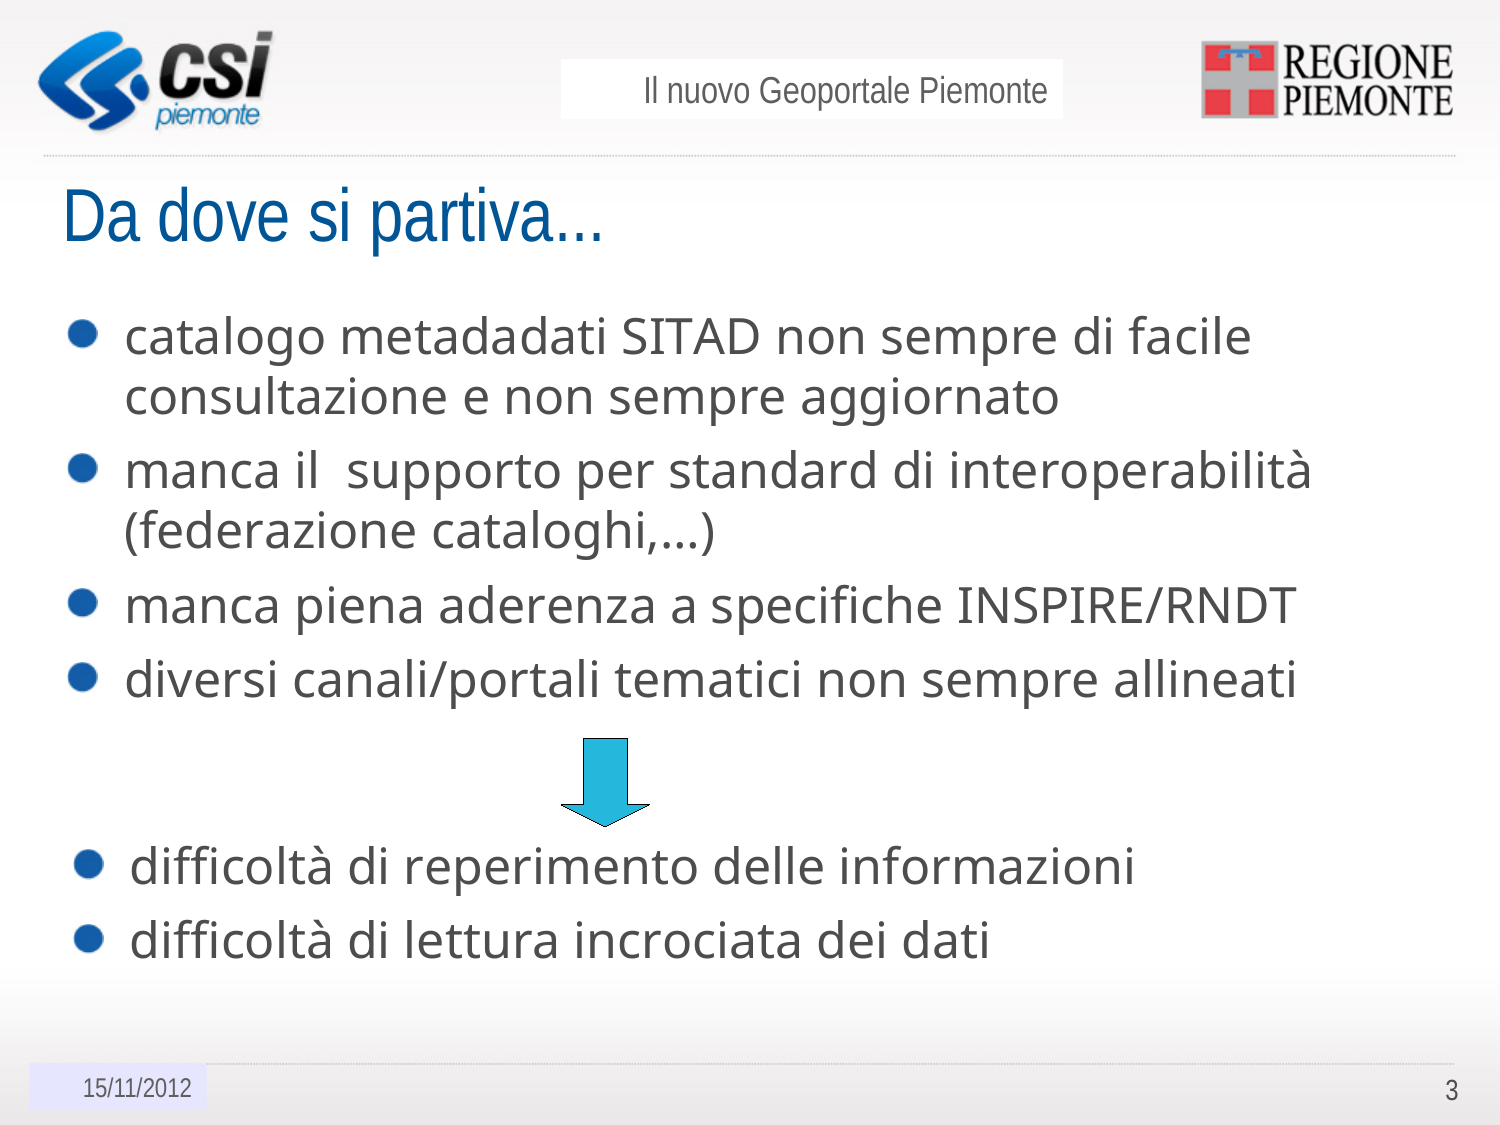

Il nuovo Geoportale Piemonte
# Da dove si partiva...
catalogo metadadati SITAD non sempre di facile consultazione e non sempre aggiornato
manca il supporto per standard di interoperabilità (federazione cataloghi,…)
manca piena aderenza a specifiche INSPIRE/RNDT
diversi canali/portali tematici non sempre allineati
difficoltà di reperimento delle informazioni
difficoltà di lettura incrociata dei dati
15/11/2012